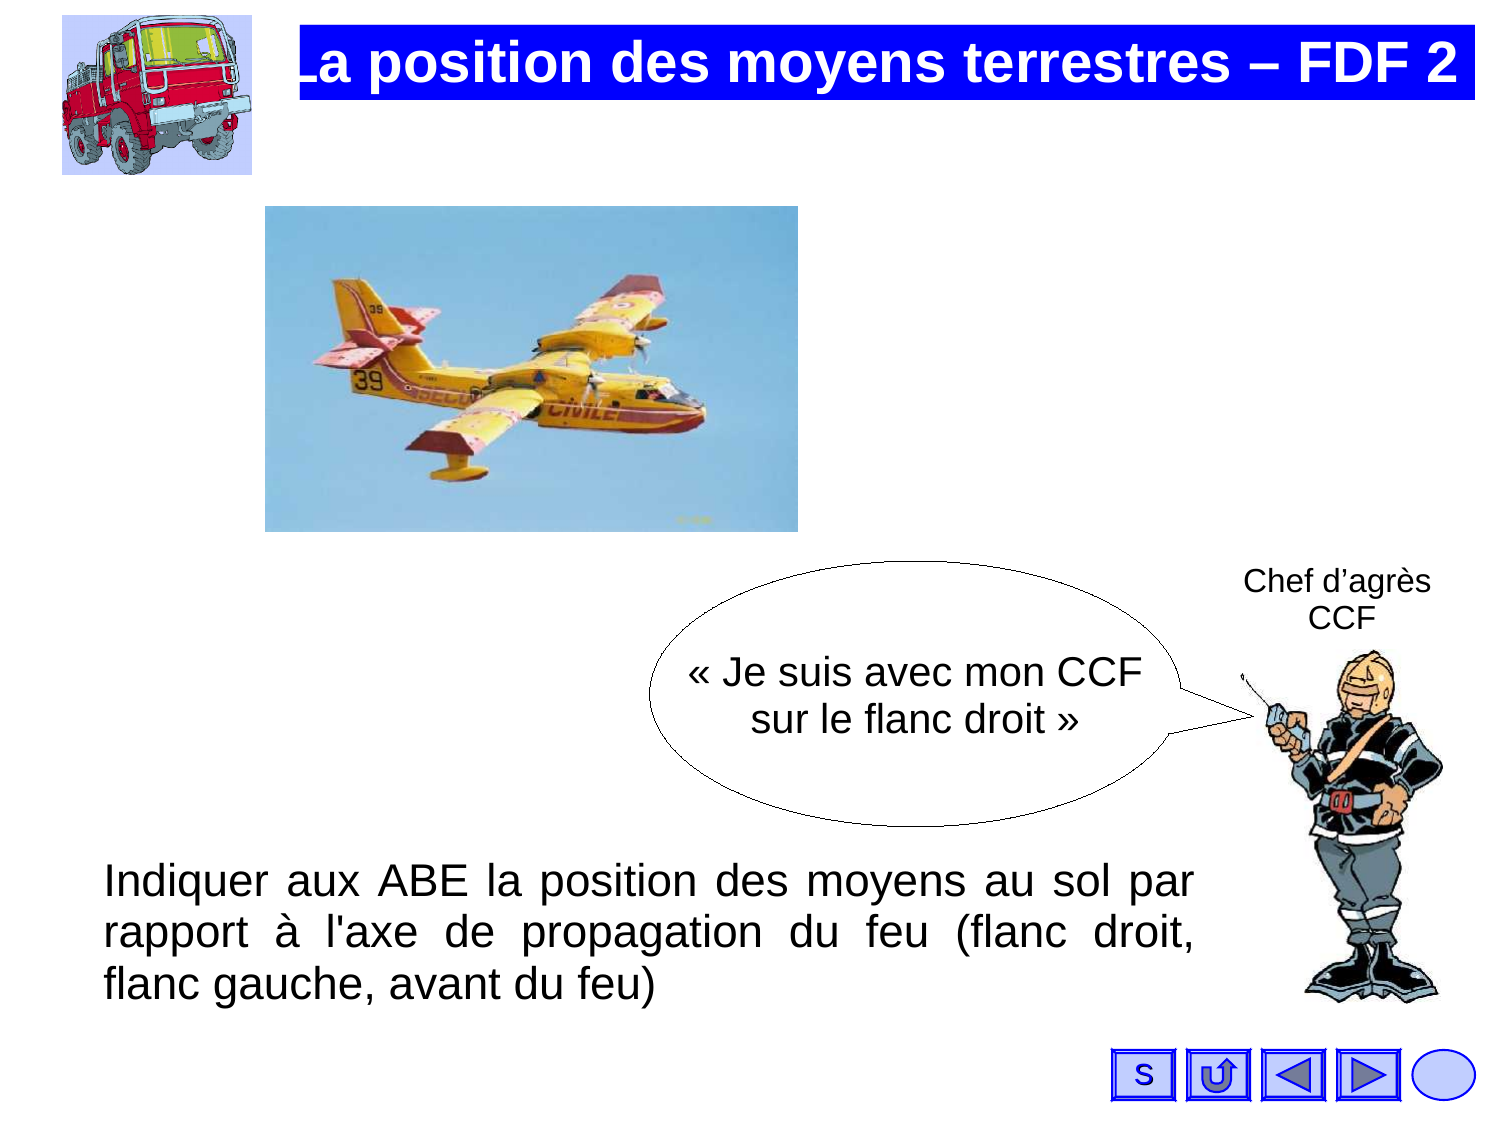

La position des moyens terrestres – FDF 2
Chef d’agrès
 CCF
« Je suis avec mon CCF
sur le flanc droit »
Indiquer aux ABE la position des moyens au sol par rapport à l'axe de propagation du feu (flanc droit, flanc gauche, avant du feu)